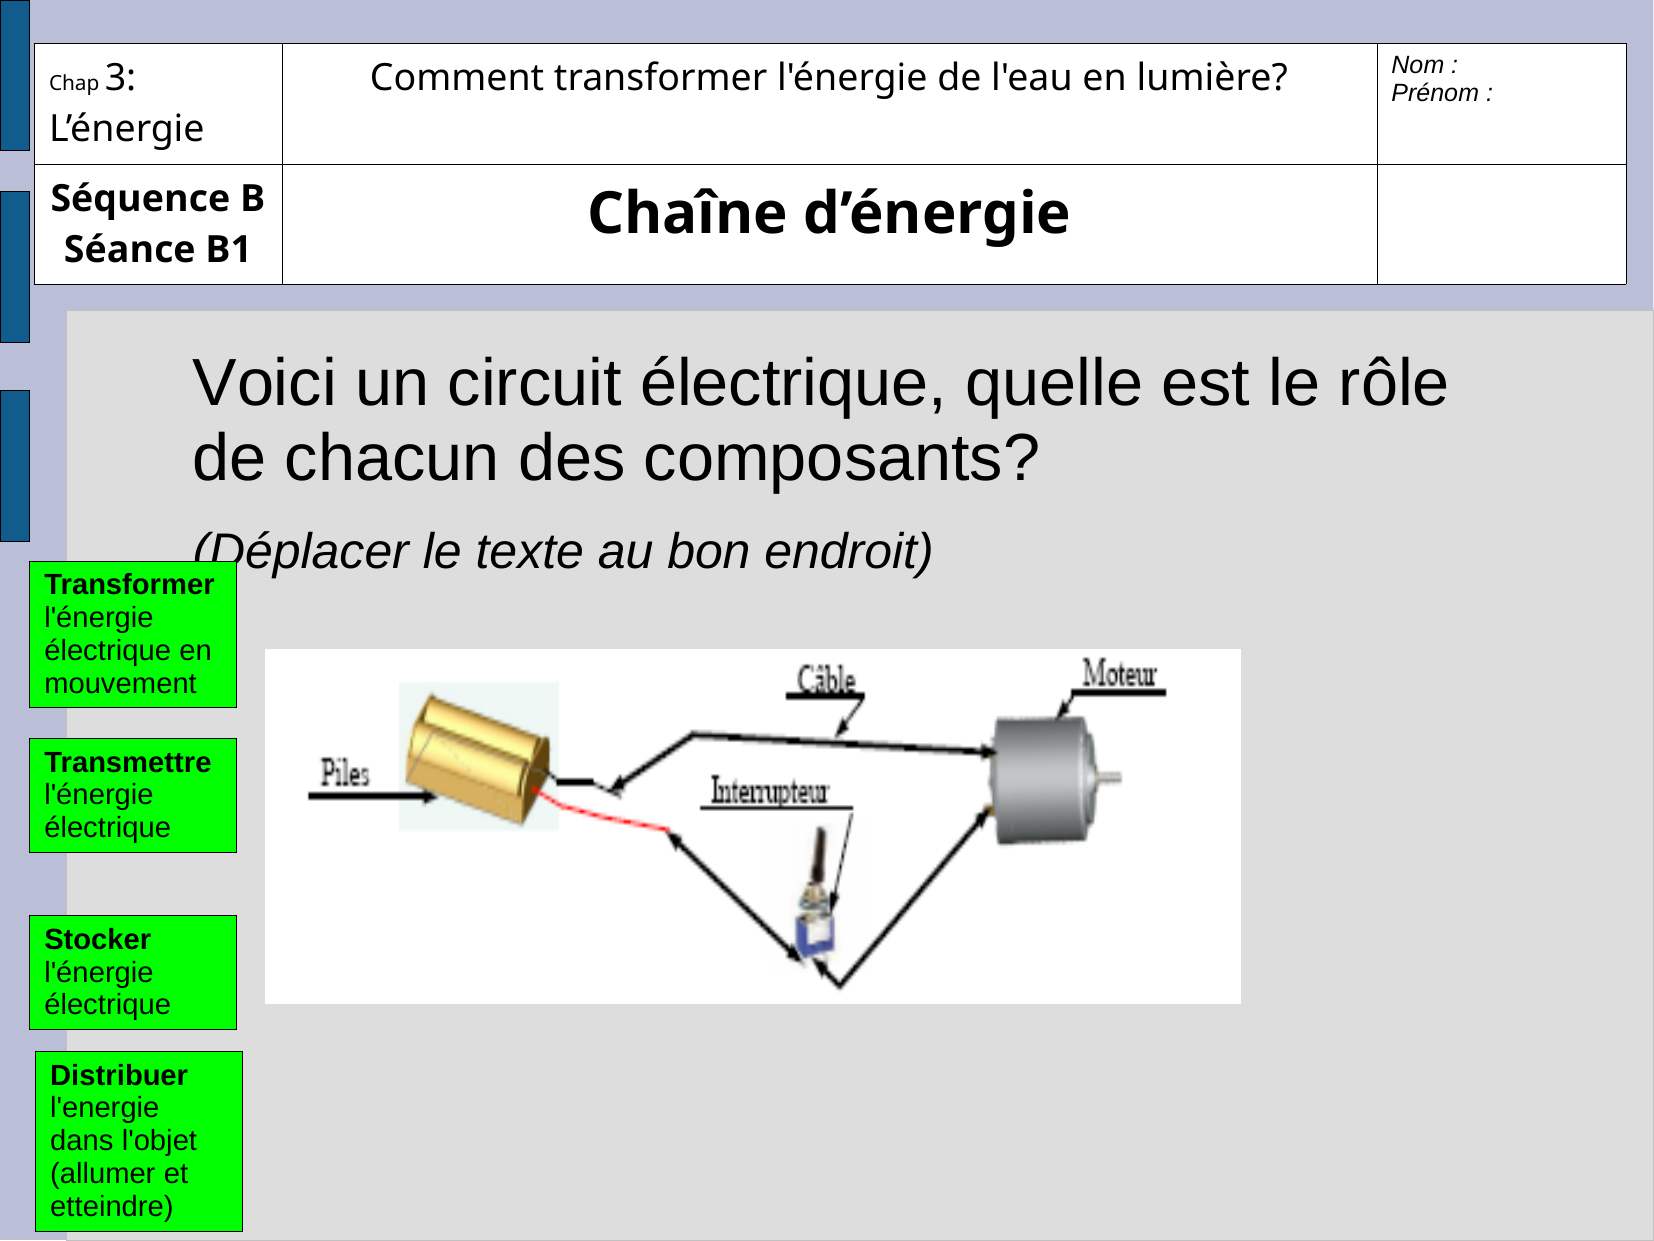

| Chap 3: L’énergie | Comment transformer l'énergie de l'eau en lumière? | Nom : Prénom : |
| --- | --- | --- |
| Séquence B Séance B1 | Chaîne d’énergie | |
# Chaîne d'énergie
Voici un circuit électrique, quelle est le rôle de chacun des composants?
(Déplacer le texte au bon endroit)
Transformer l'énergie électrique en mouvement
Transmettre l'énergie électrique
Stocker l'énergie électrique
Distribuer l'energie dans l'objet (allumer et etteindre)